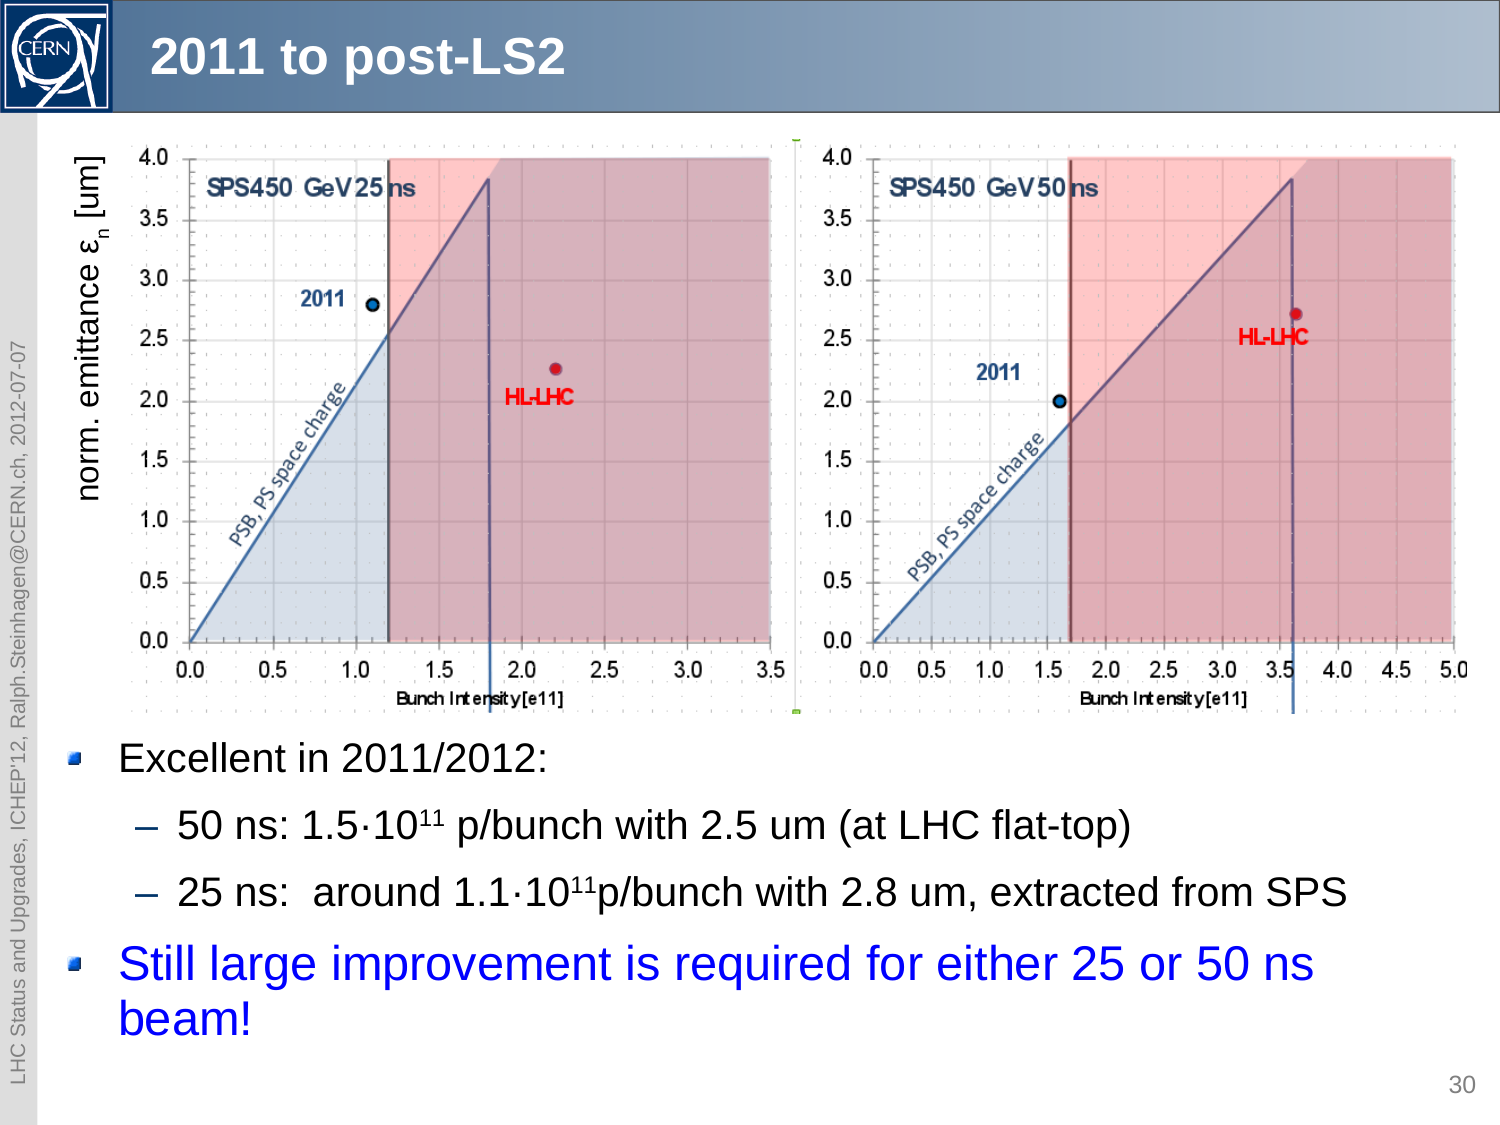

2011 to post-LS2
norm. emittance εn [um]
# Excellent in 2011/2012:
50 ns: 1.5·1011 p/bunch with 2.5 um (at LHC flat-top)
25 ns: around 1.1·1011p/bunch with 2.8 um, extracted from SPS
Still large improvement is required for either 25 or 50 ns beam!